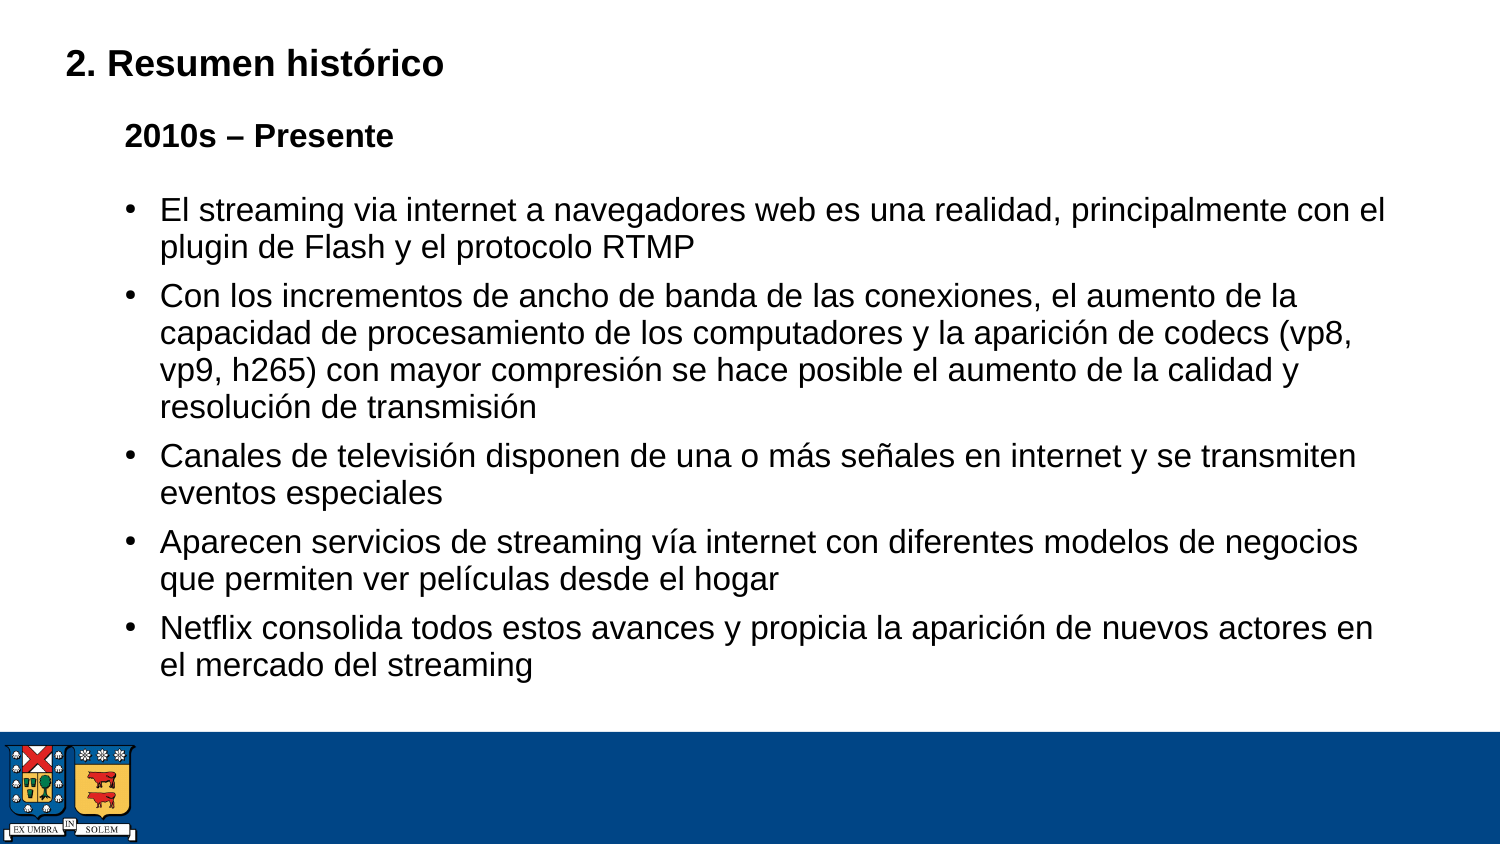

2. Resumen histórico
2010s – Presente
El streaming via internet a navegadores web es una realidad, principalmente con el plugin de Flash y el protocolo RTMP
Con los incrementos de ancho de banda de las conexiones, el aumento de la capacidad de procesamiento de los computadores y la aparición de codecs (vp8, vp9, h265) con mayor compresión se hace posible el aumento de la calidad y resolución de transmisión
Canales de televisión disponen de una o más señales en internet y se transmiten eventos especiales
Aparecen servicios de streaming vía internet con diferentes modelos de negocios que permiten ver películas desde el hogar
Netflix consolida todos estos avances y propicia la aparición de nuevos actores en el mercado del streaming